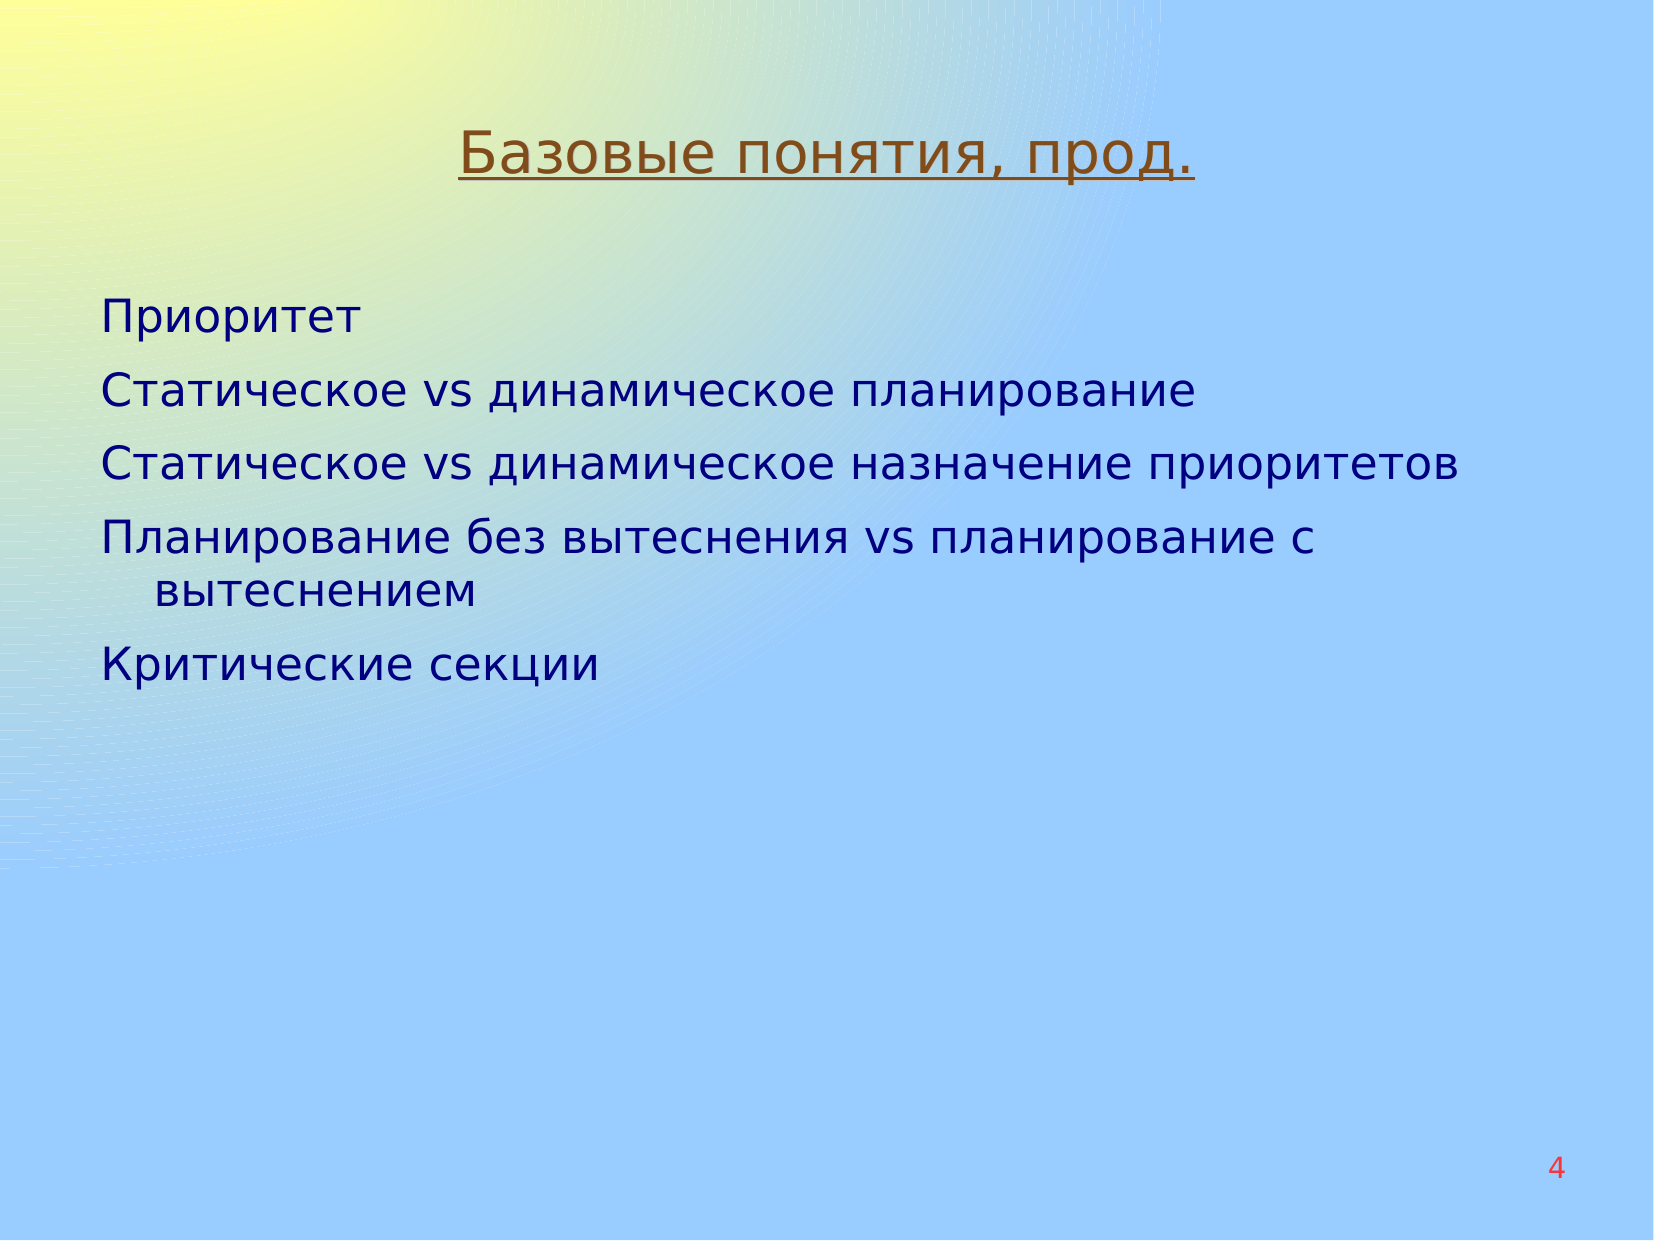

# Базовые понятия, прод.
Приоритет
Статическое vs динамическое планирование
Статическое vs динамическое назначение приоритетов
Планирование без вытеснения vs планирование с вытеснением
Критические секции
4